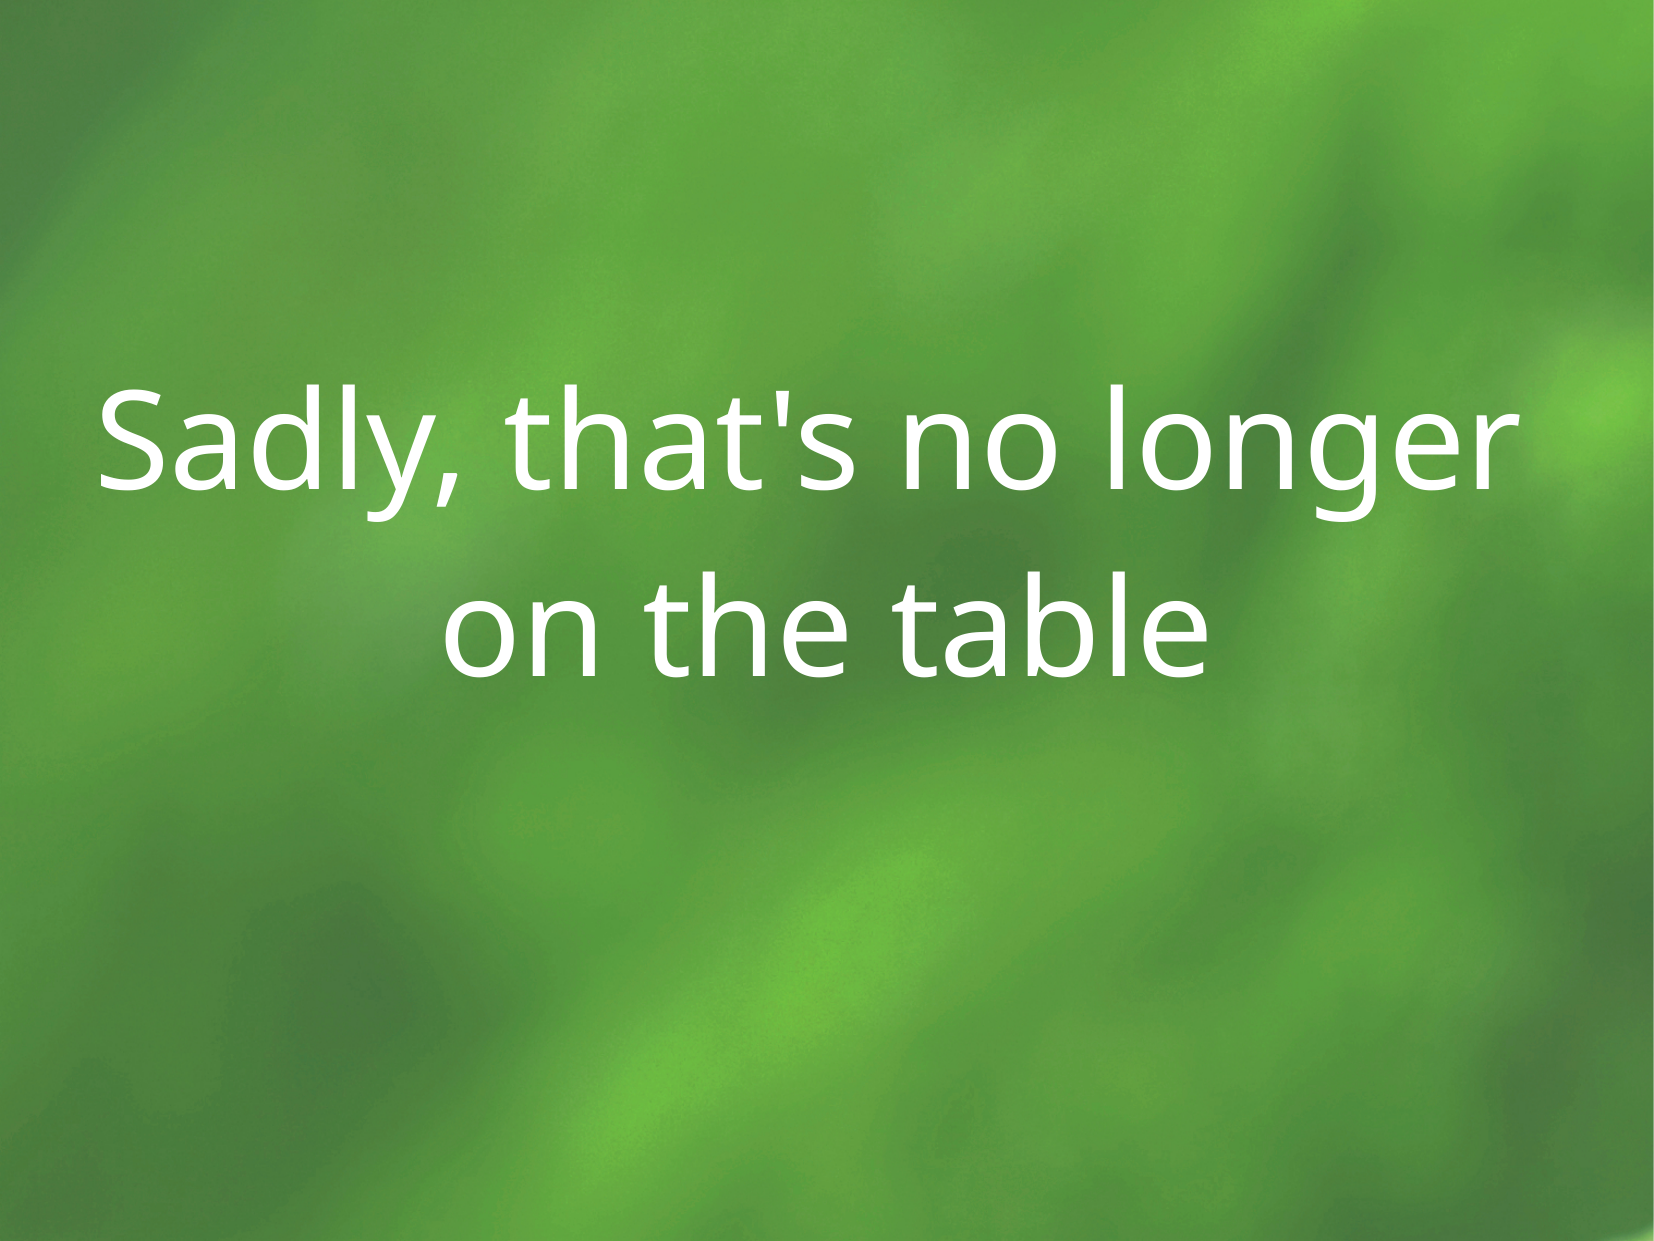

# Sadly, that's no longer
on the table